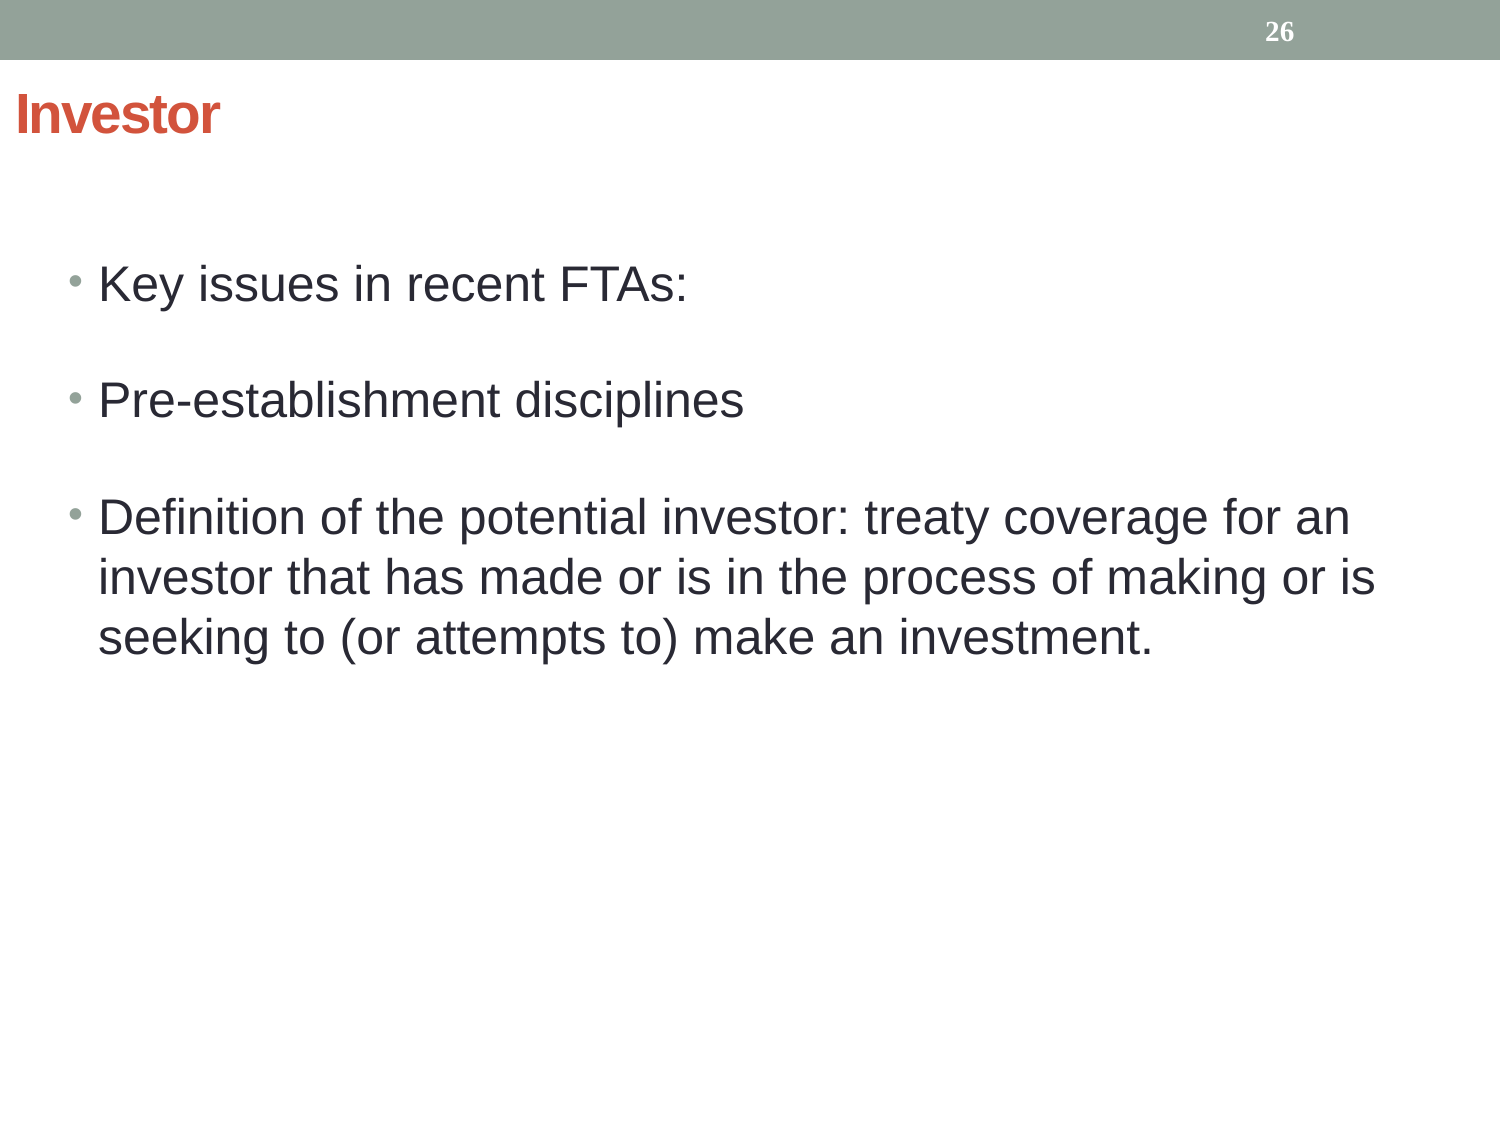

# Investor
Key issues in recent FTAs:
Pre-establishment disciplines
Definition of the potential investor: treaty coverage for an investor that has made or is in the process of making or is seeking to (or attempts to) make an investment.